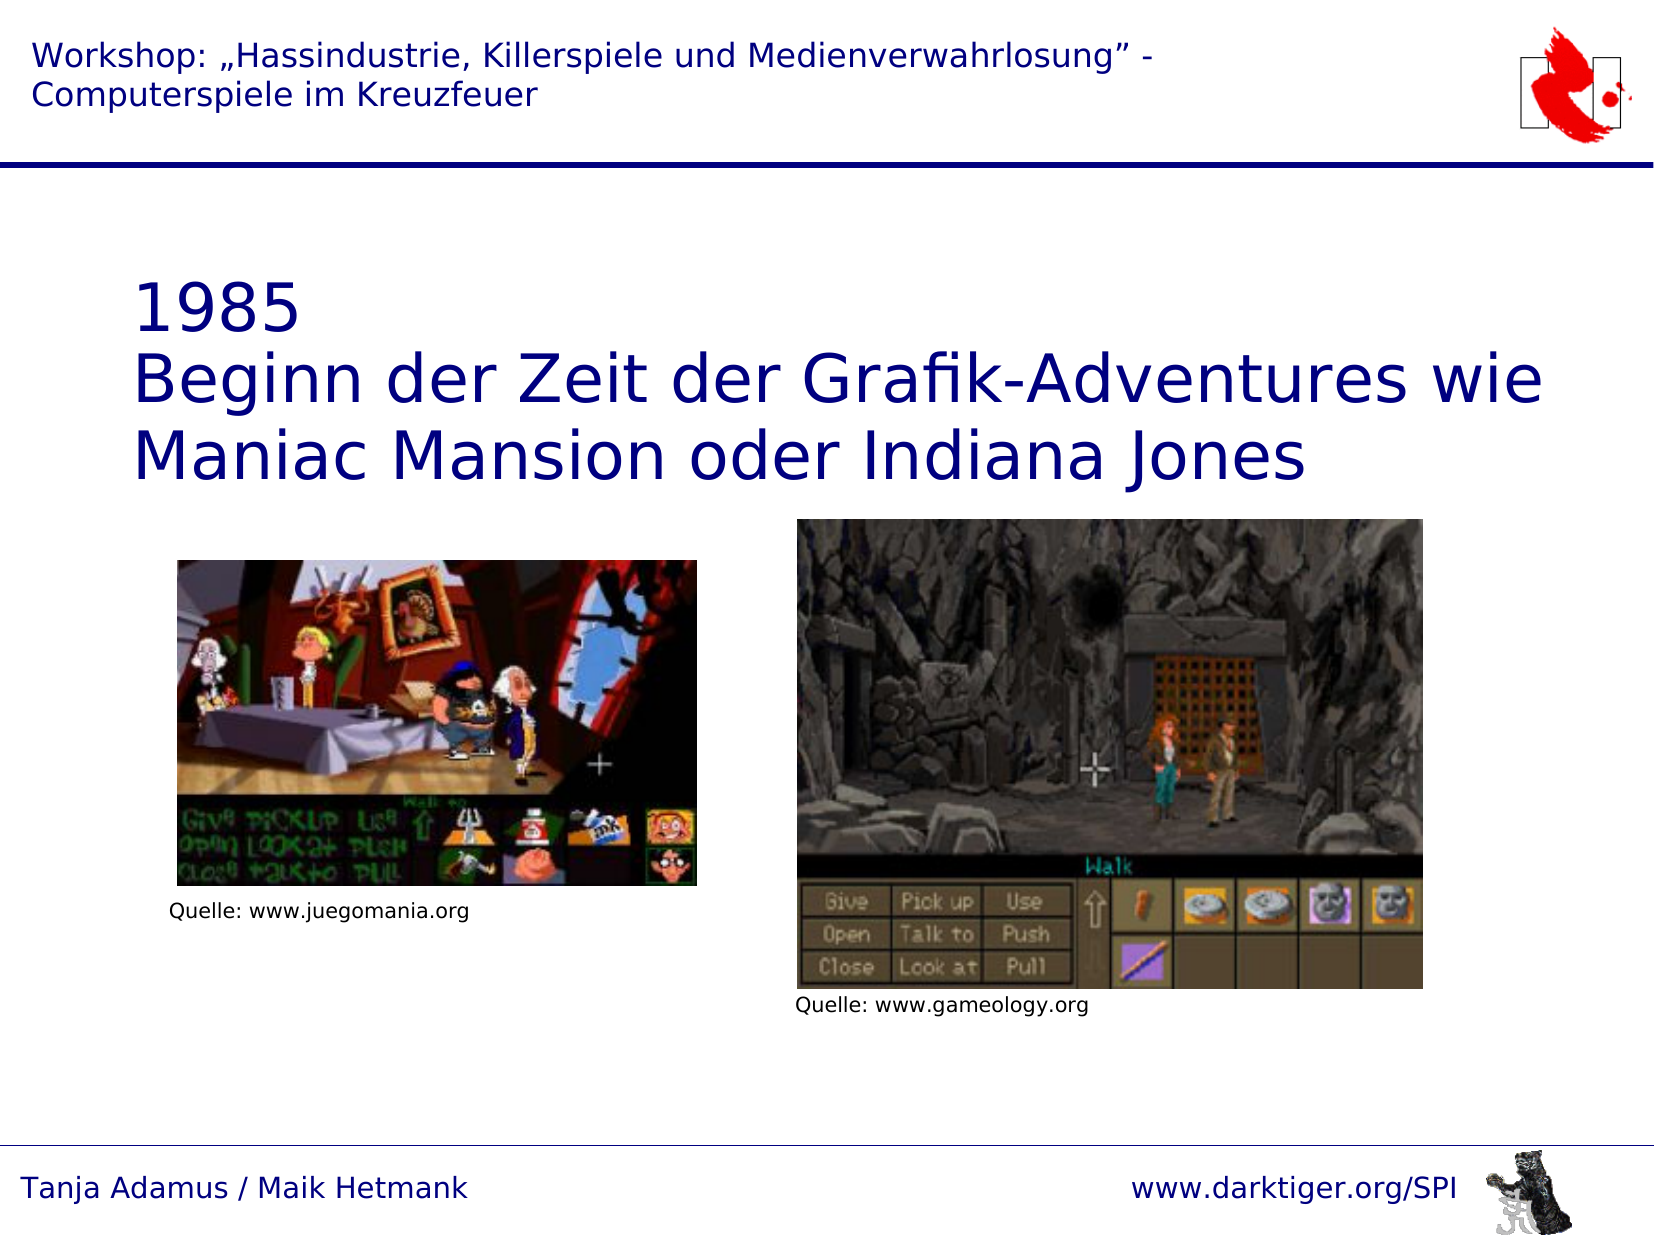

Workshop: „Hassindustrie, Killerspiele und Medienverwahrlosung” - Computerspiele im Kreuzfeuer
1985
Beginn der Zeit der Grafik-Adventures wie Maniac Mansion oder Indiana Jones
Quelle: www.juegomania.org
Quelle: www.gameology.org